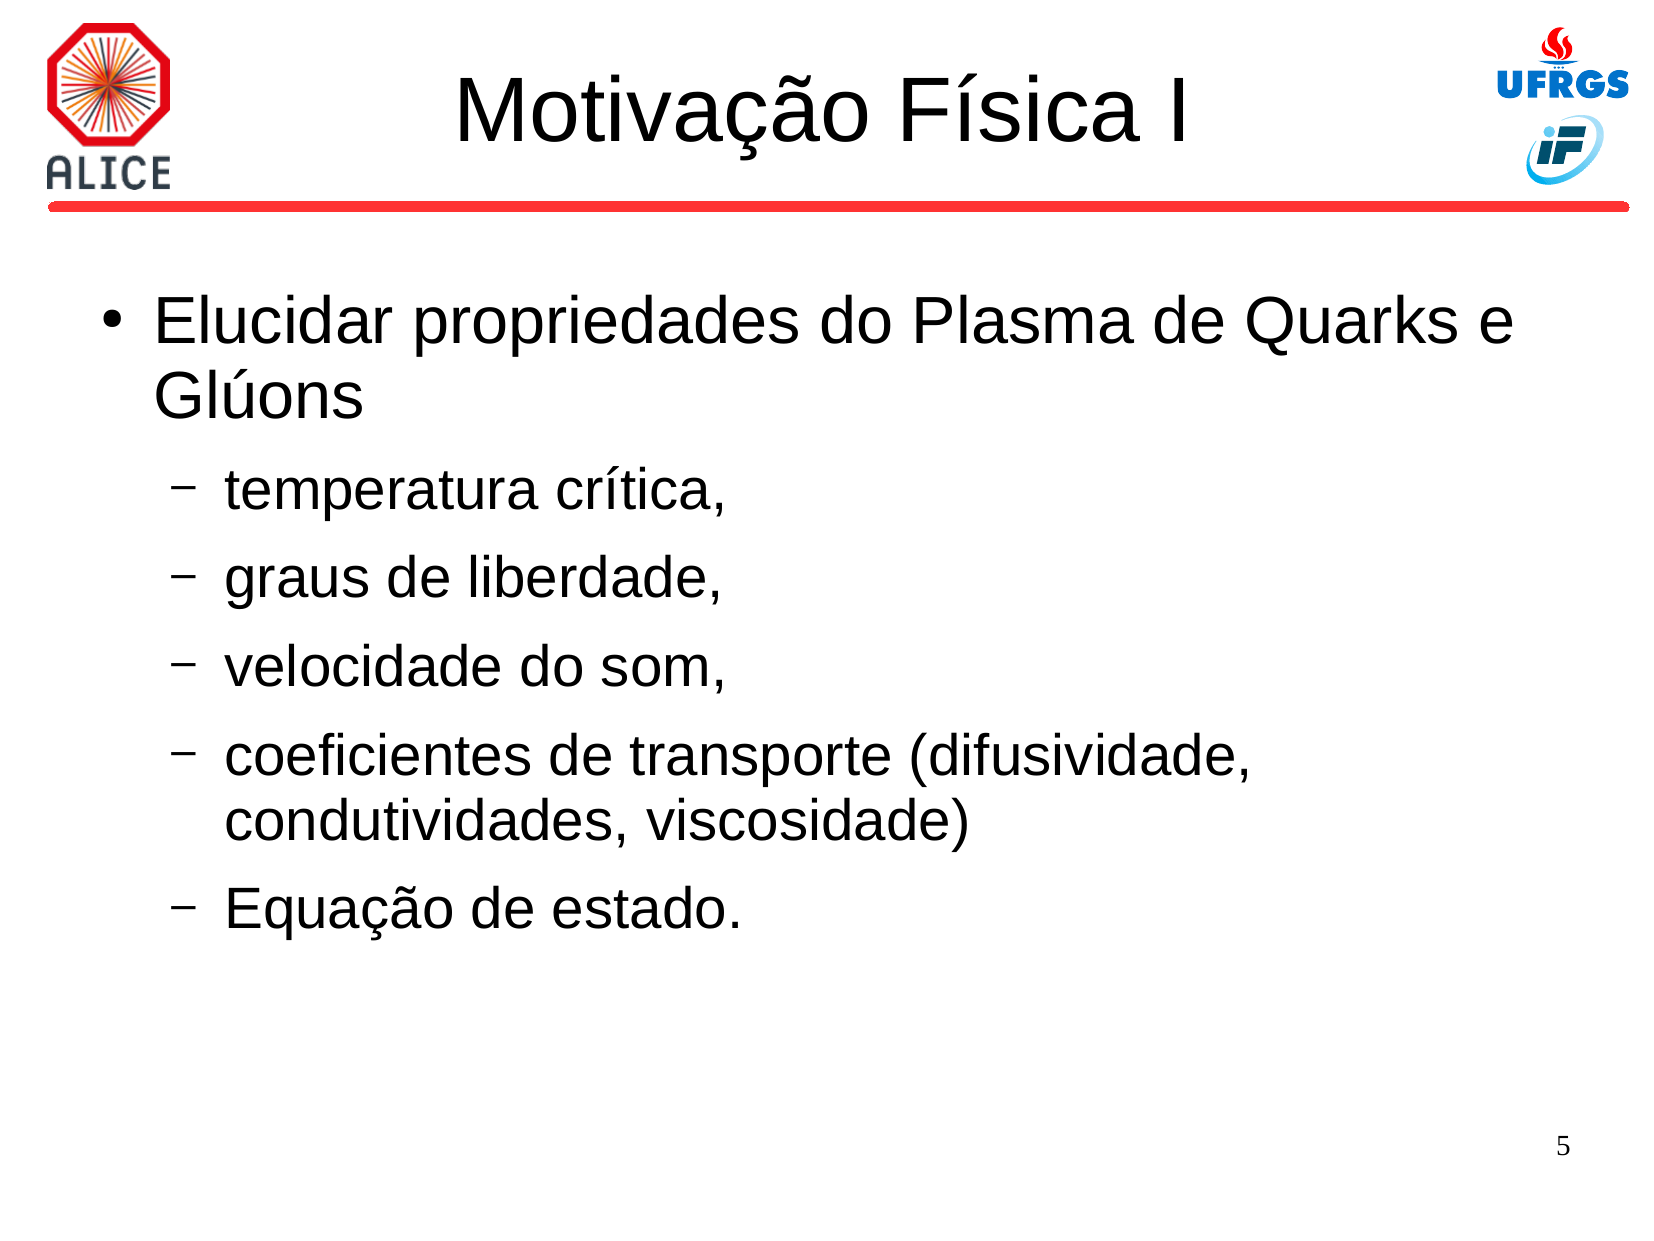

# Motivação Física I
Elucidar propriedades do Plasma de Quarks e Glúons
temperatura crítica,
graus de liberdade,
velocidade do som,
coeficientes de transporte (difusividade, condutividades, viscosidade)
Equação de estado.
5